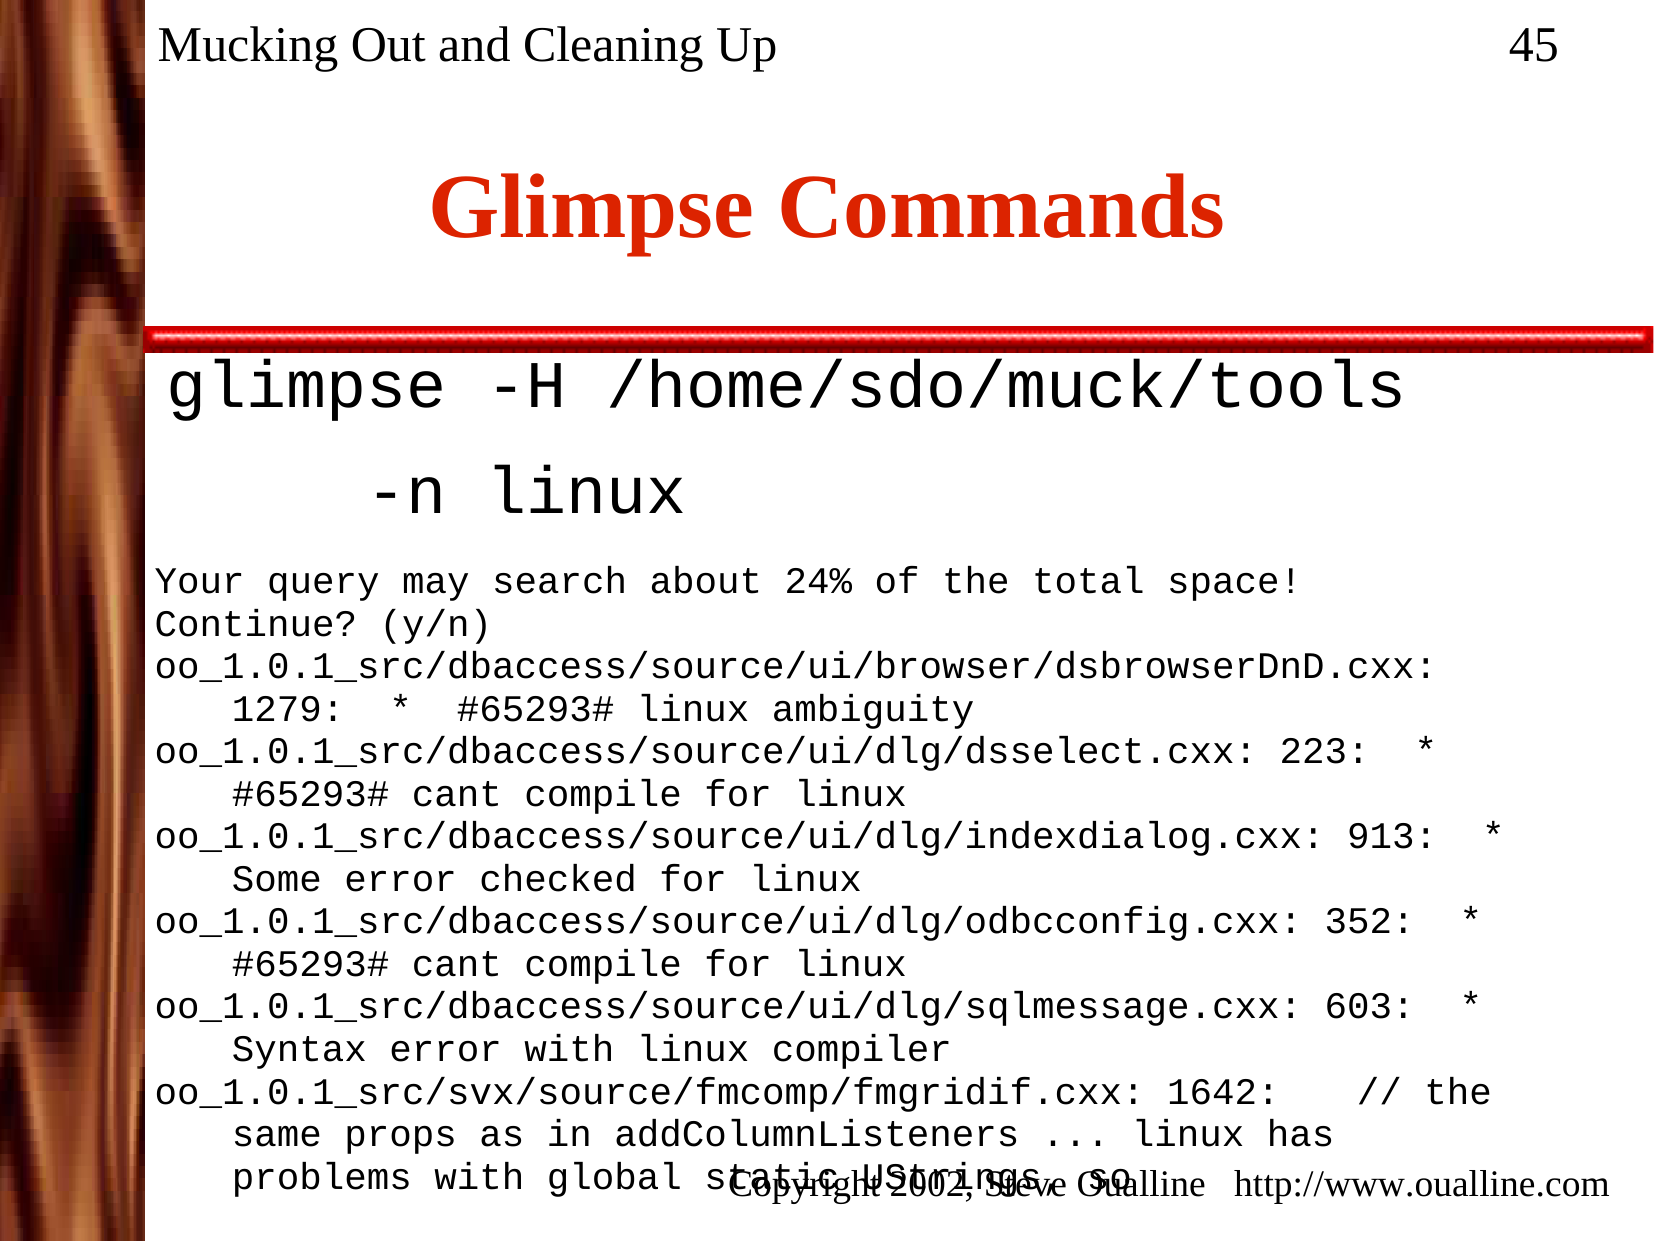

# Glimpse Commands
glimpse -H /home/sdo/muck/tools
 -n linux
Your query may search about 24% of the total space!
Continue? (y/n)
oo_1.0.1_src/dbaccess/source/ui/browser/dsbrowserDnD.cxx: 1279: *	#65293# linux ambiguity
oo_1.0.1_src/dbaccess/source/ui/dlg/dsselect.cxx: 223: *	#65293# cant compile for linux
oo_1.0.1_src/dbaccess/source/ui/dlg/indexdialog.cxx: 913: *	Some error checked for linux
oo_1.0.1_src/dbaccess/source/ui/dlg/odbcconfig.cxx: 352: *	#65293# cant compile for linux
oo_1.0.1_src/dbaccess/source/ui/dlg/sqlmessage.cxx: 603: *	Syntax error with linux compiler
oo_1.0.1_src/svx/source/fmcomp/fmgridif.cxx: 1642: 	// the same props as in addColumnListeners ... linux has problems with global static UStrings, so